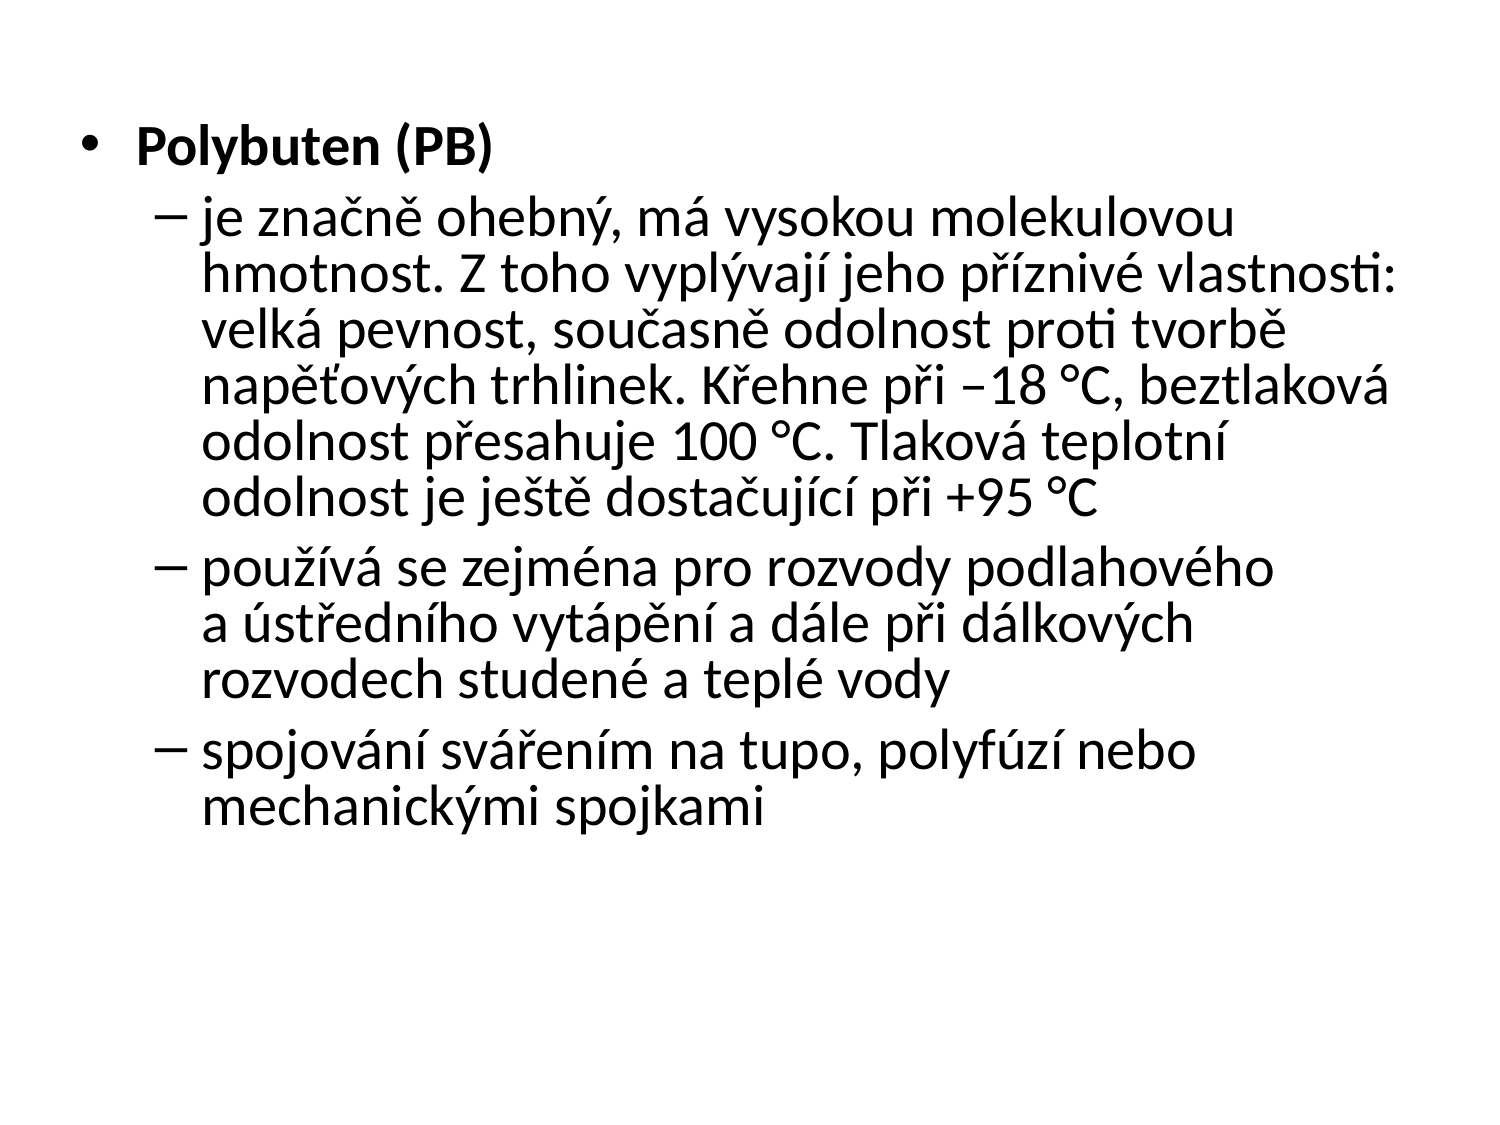

#
Polybuten (PB)
je značně ohebný, má vysokou molekulovou hmotnost. Z toho vyplývají jeho příznivé vlastnosti: velká pevnost, současně odolnost proti tvorbě napěťových trhlinek. Křehne při –18 °C, beztlaková odolnost přesahuje 100 °C. Tlaková teplotní odolnost je ještě dostačující při +95 °C
používá se zejména pro rozvody podlahového
a ústředního vytápění a dále při dálkových rozvodech studené a teplé vody
spojování svářením na tupo, polyfúzí nebo mechanickými spojkami